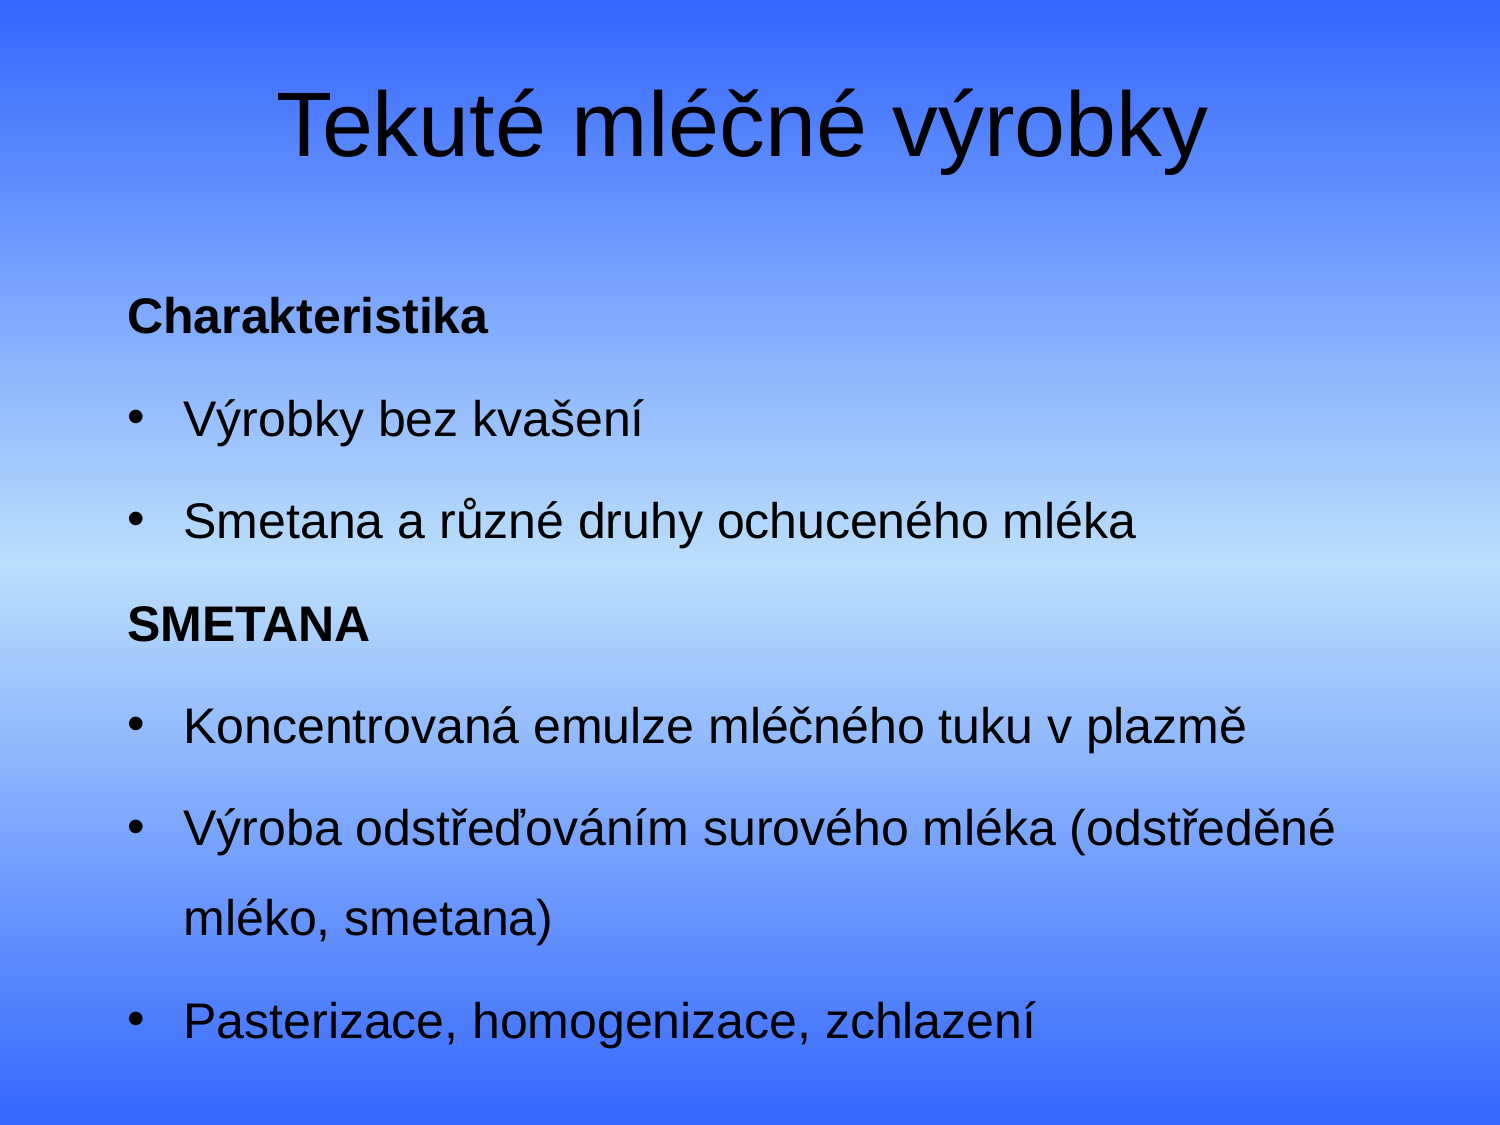

# Tekuté mléčné výrobky
Charakteristika
Výrobky bez kvašení
Smetana a různé druhy ochuceného mléka
SMETANA
Koncentrovaná emulze mléčného tuku v plazmě
Výroba odstřeďováním surového mléka (odstředěné mléko, smetana)
Pasterizace, homogenizace, zchlazení